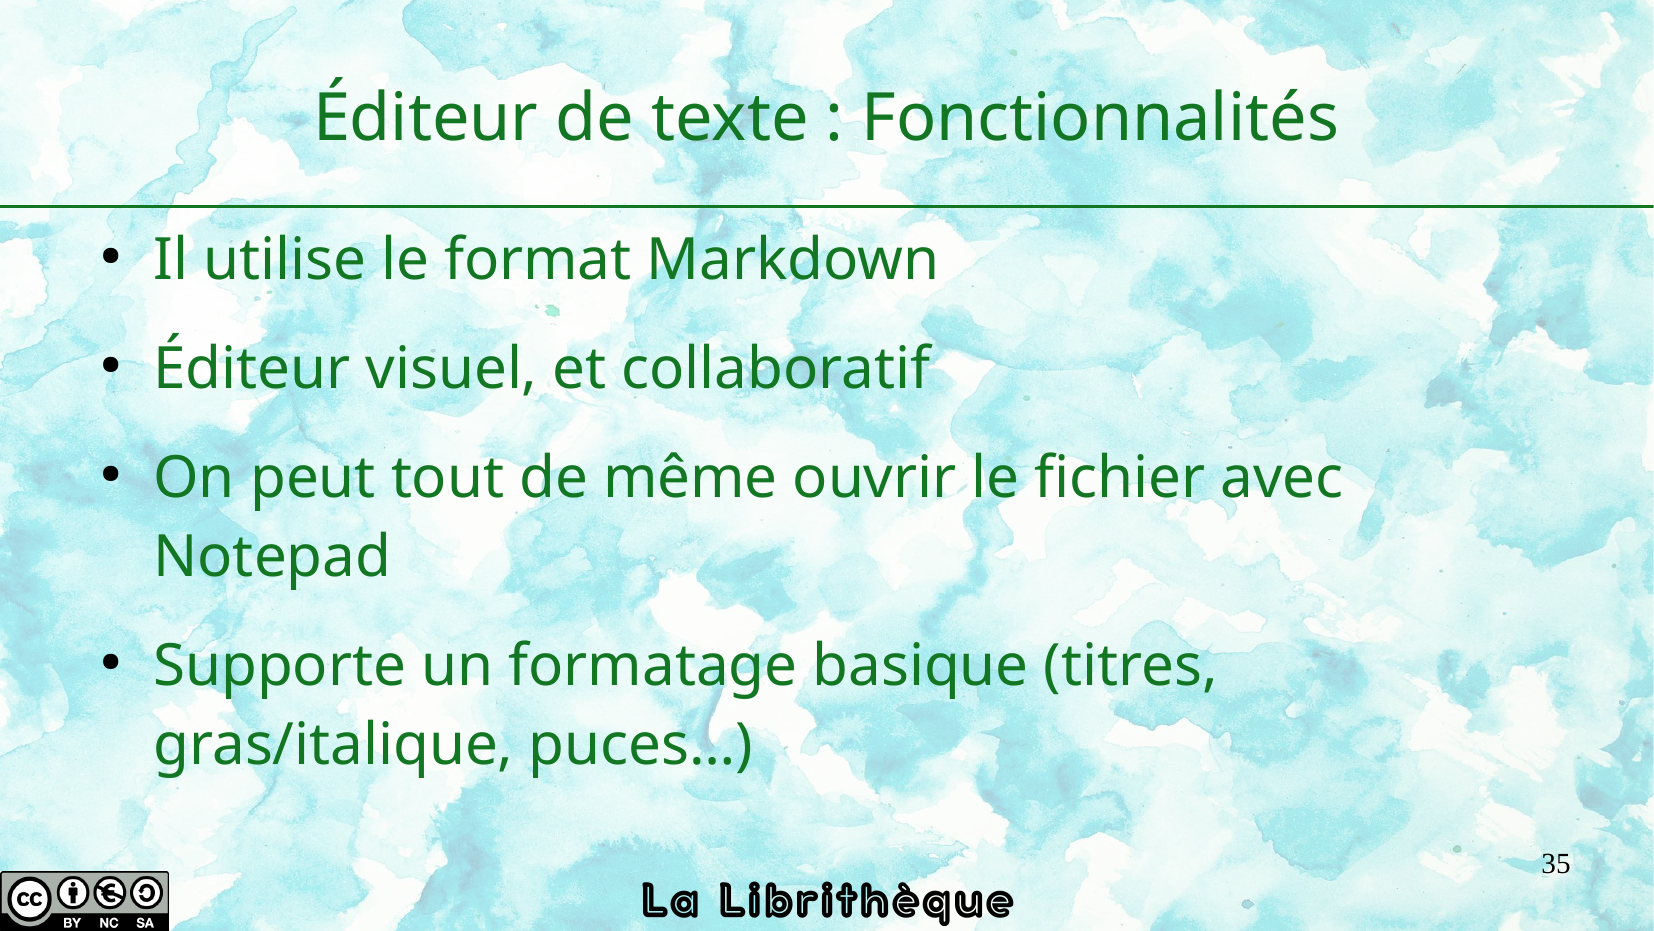

# Éditeur de texte : Fonctionnalités
Il utilise le format Markdown
Éditeur visuel, et collaboratif
On peut tout de même ouvrir le fichier avec Notepad
Supporte un formatage basique (titres, gras/italique, puces…)
35